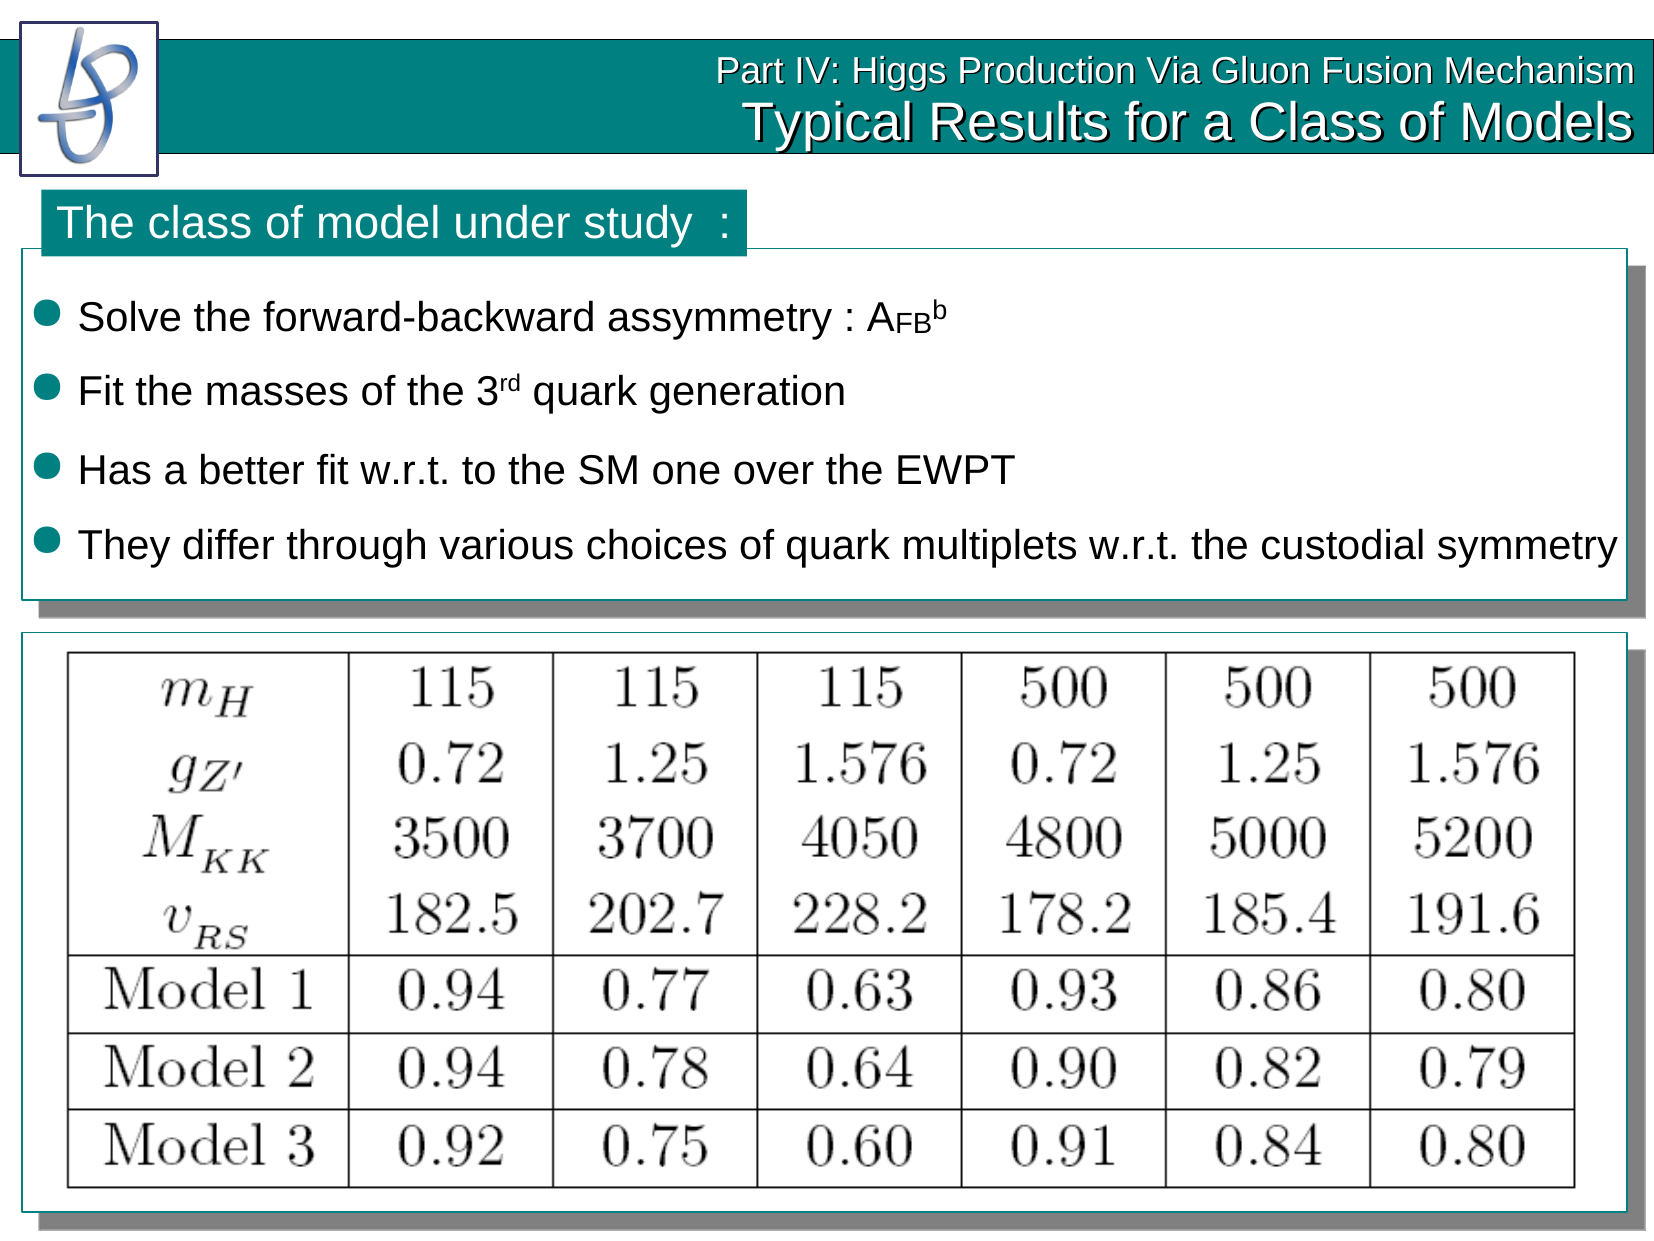

Part IV: Higgs Production Via Gluon Fusion Mechanism
Typical Results for a Class of Models
The class of model under study :
 Solve the forward-backward assymmetry : AFBb
 Fit the masses of the 3rd quark generation
 Has a better fit w.r.t. to the SM one over the EWPT
 They differ through various choices of quark multiplets w.r.t. the custodial symmetry